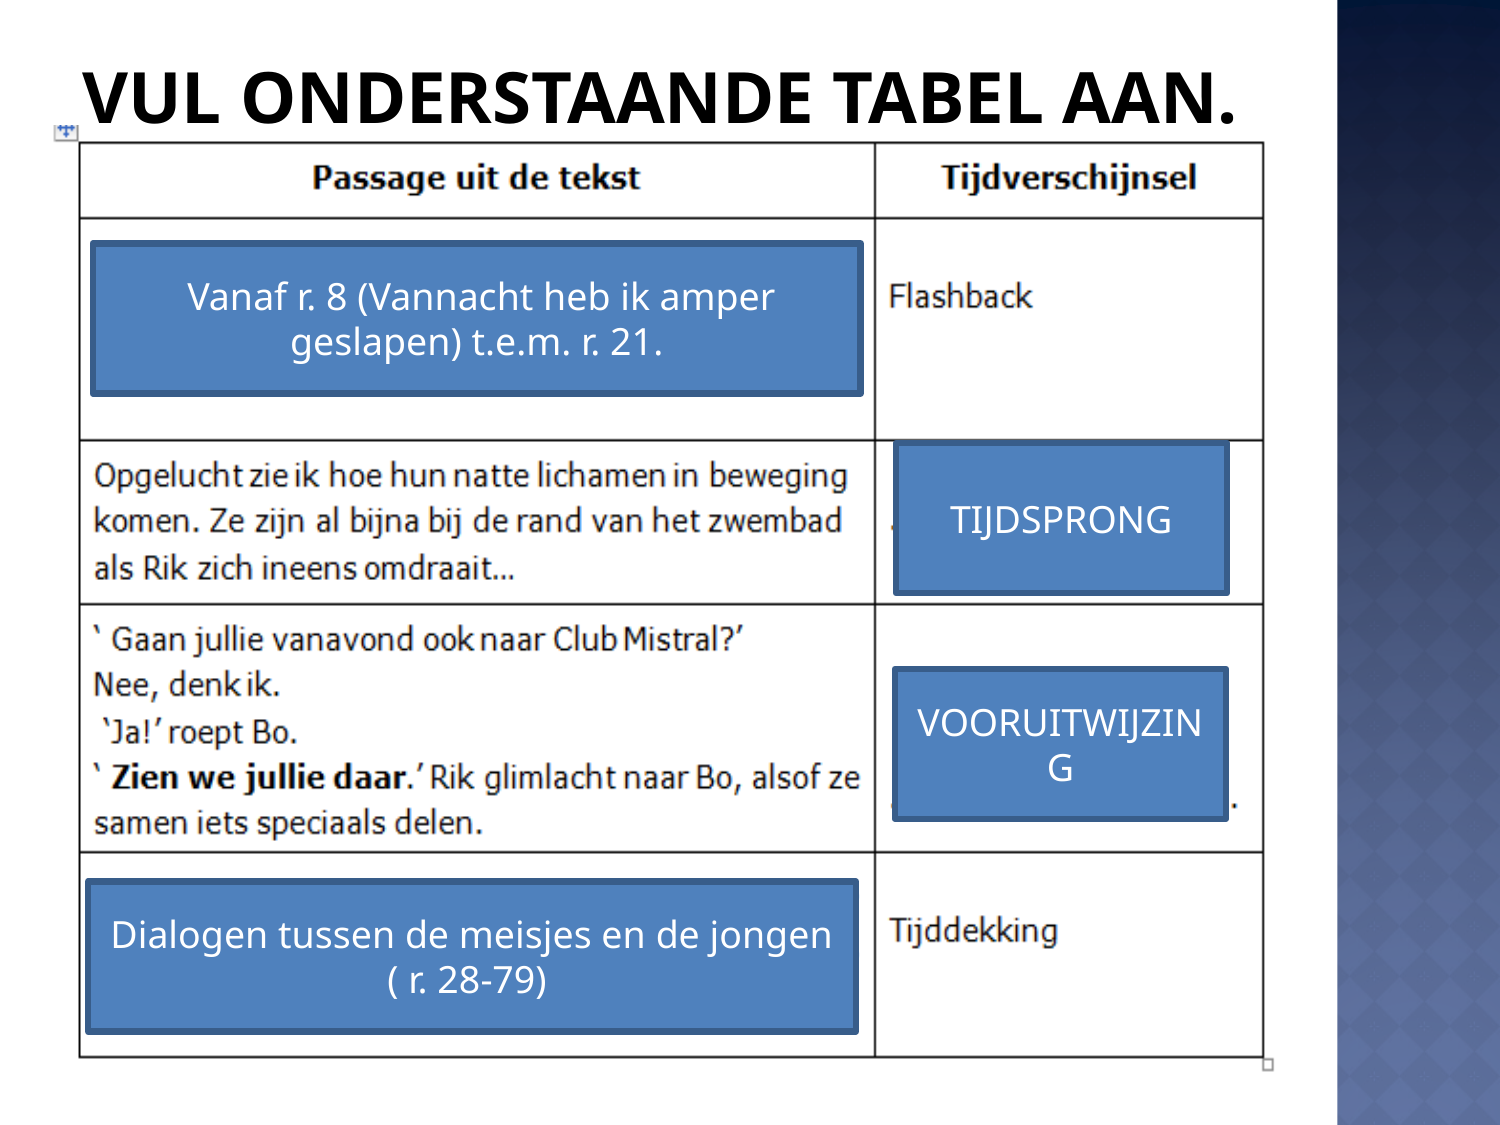

# Vul onderstaande tabel aan.
 Vanaf r. 8 (Vannacht heb ik amper geslapen) t.e.m. r. 21.
TIJDSPRONG
VOORUITWIJZING
Dialogen tussen de meisjes en de jongen ( r. 28-79)